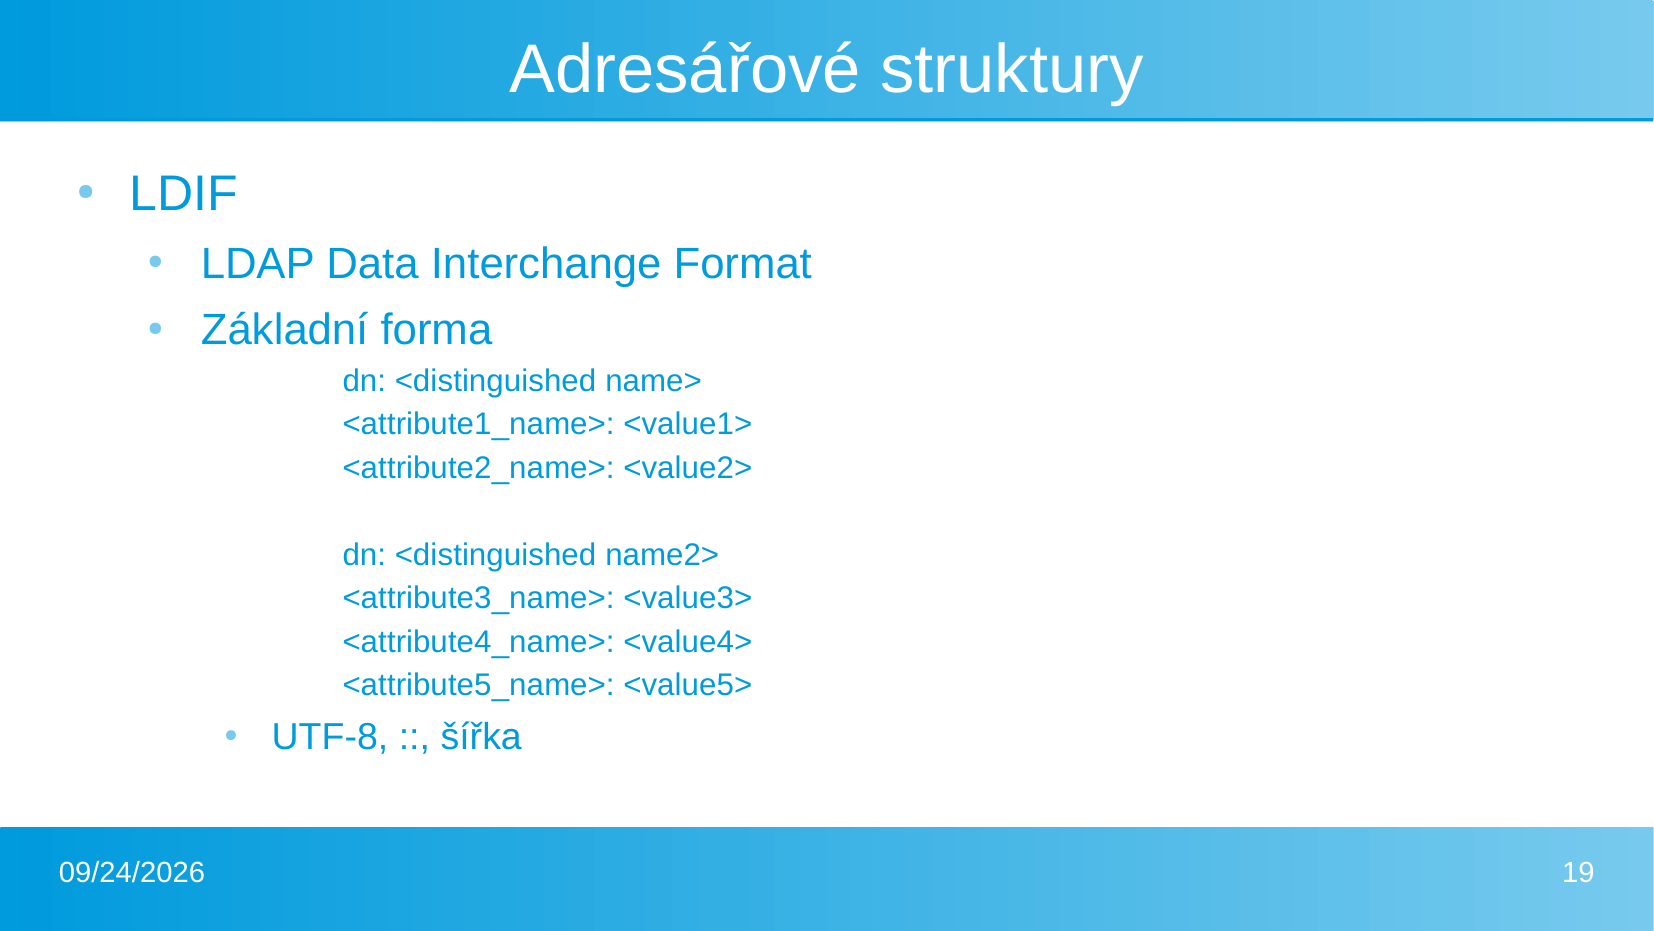

# Adresářové struktury
LDIF
LDAP Data Interchange Format
Základní forma
dn: <distinguished name>
<attribute1_name>: <value1>
<attribute2_name>: <value2>
dn: <distinguished name2>
<attribute3_name>: <value3>
<attribute4_name>: <value4>
<attribute5_name>: <value5>
UTF-8, ::, šířka
19